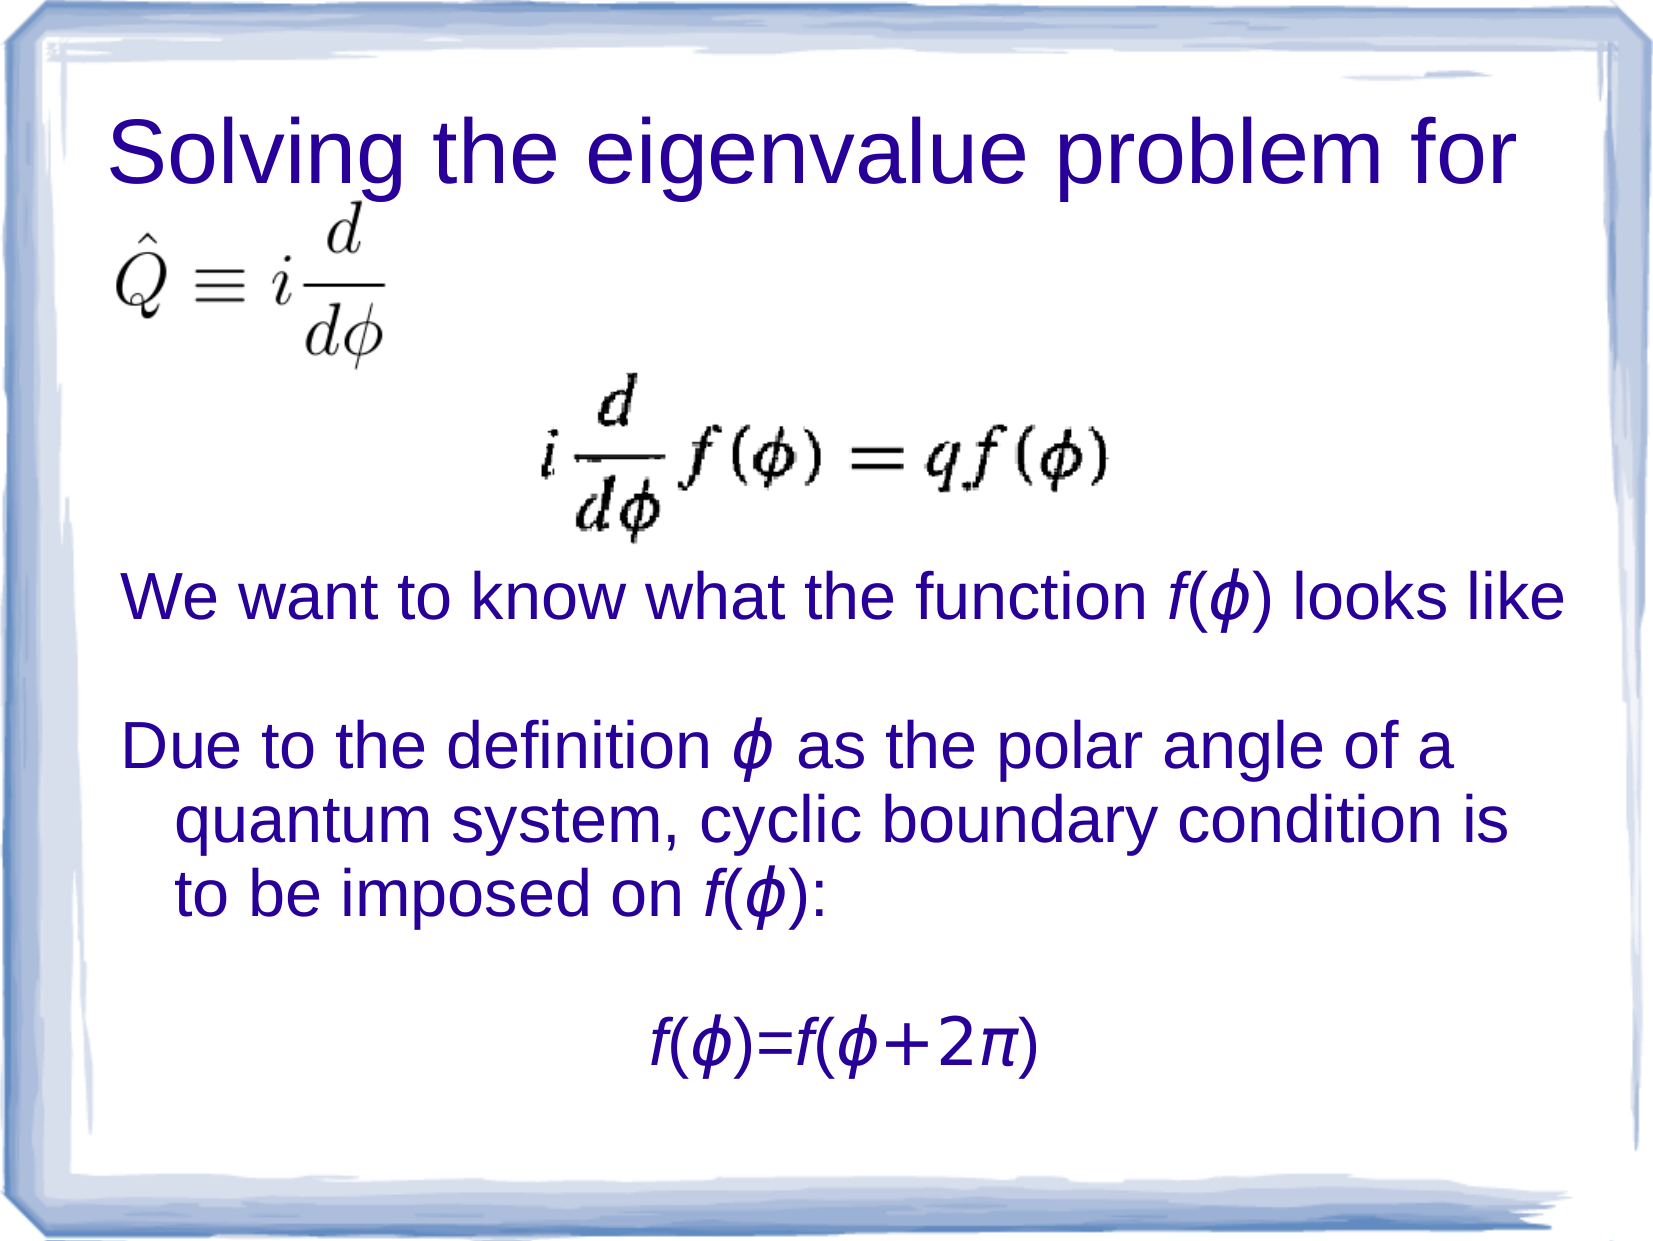

# Solving the eigenvalue problem for
We want to know what the function f(ϕ) looks like
Due to the definition ϕ as the polar angle of a quantum system, cyclic boundary condition is to be imposed on f(ϕ):
f(ϕ)=f(ϕ+2π)